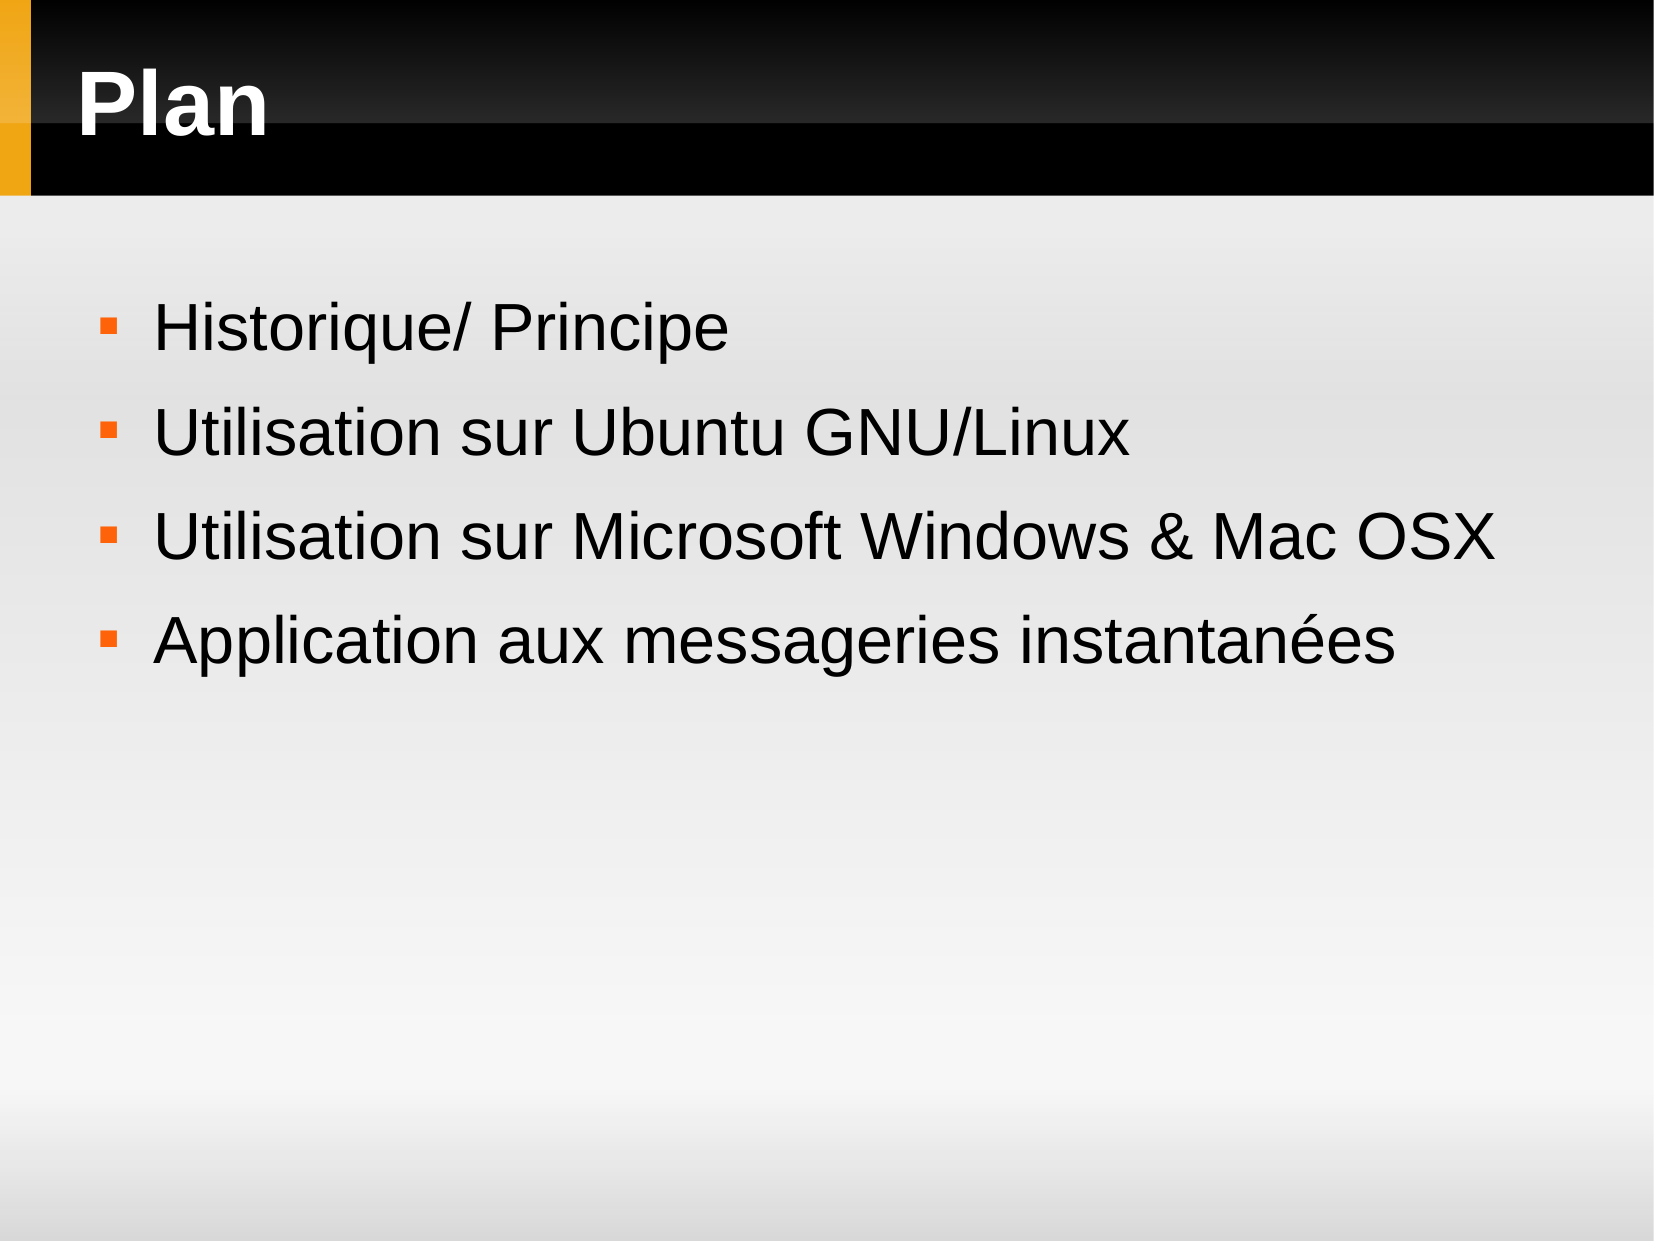

# Plan
Historique/ Principe
Utilisation sur Ubuntu GNU/Linux
Utilisation sur Microsoft Windows & Mac OSX
Application aux messageries instantanées